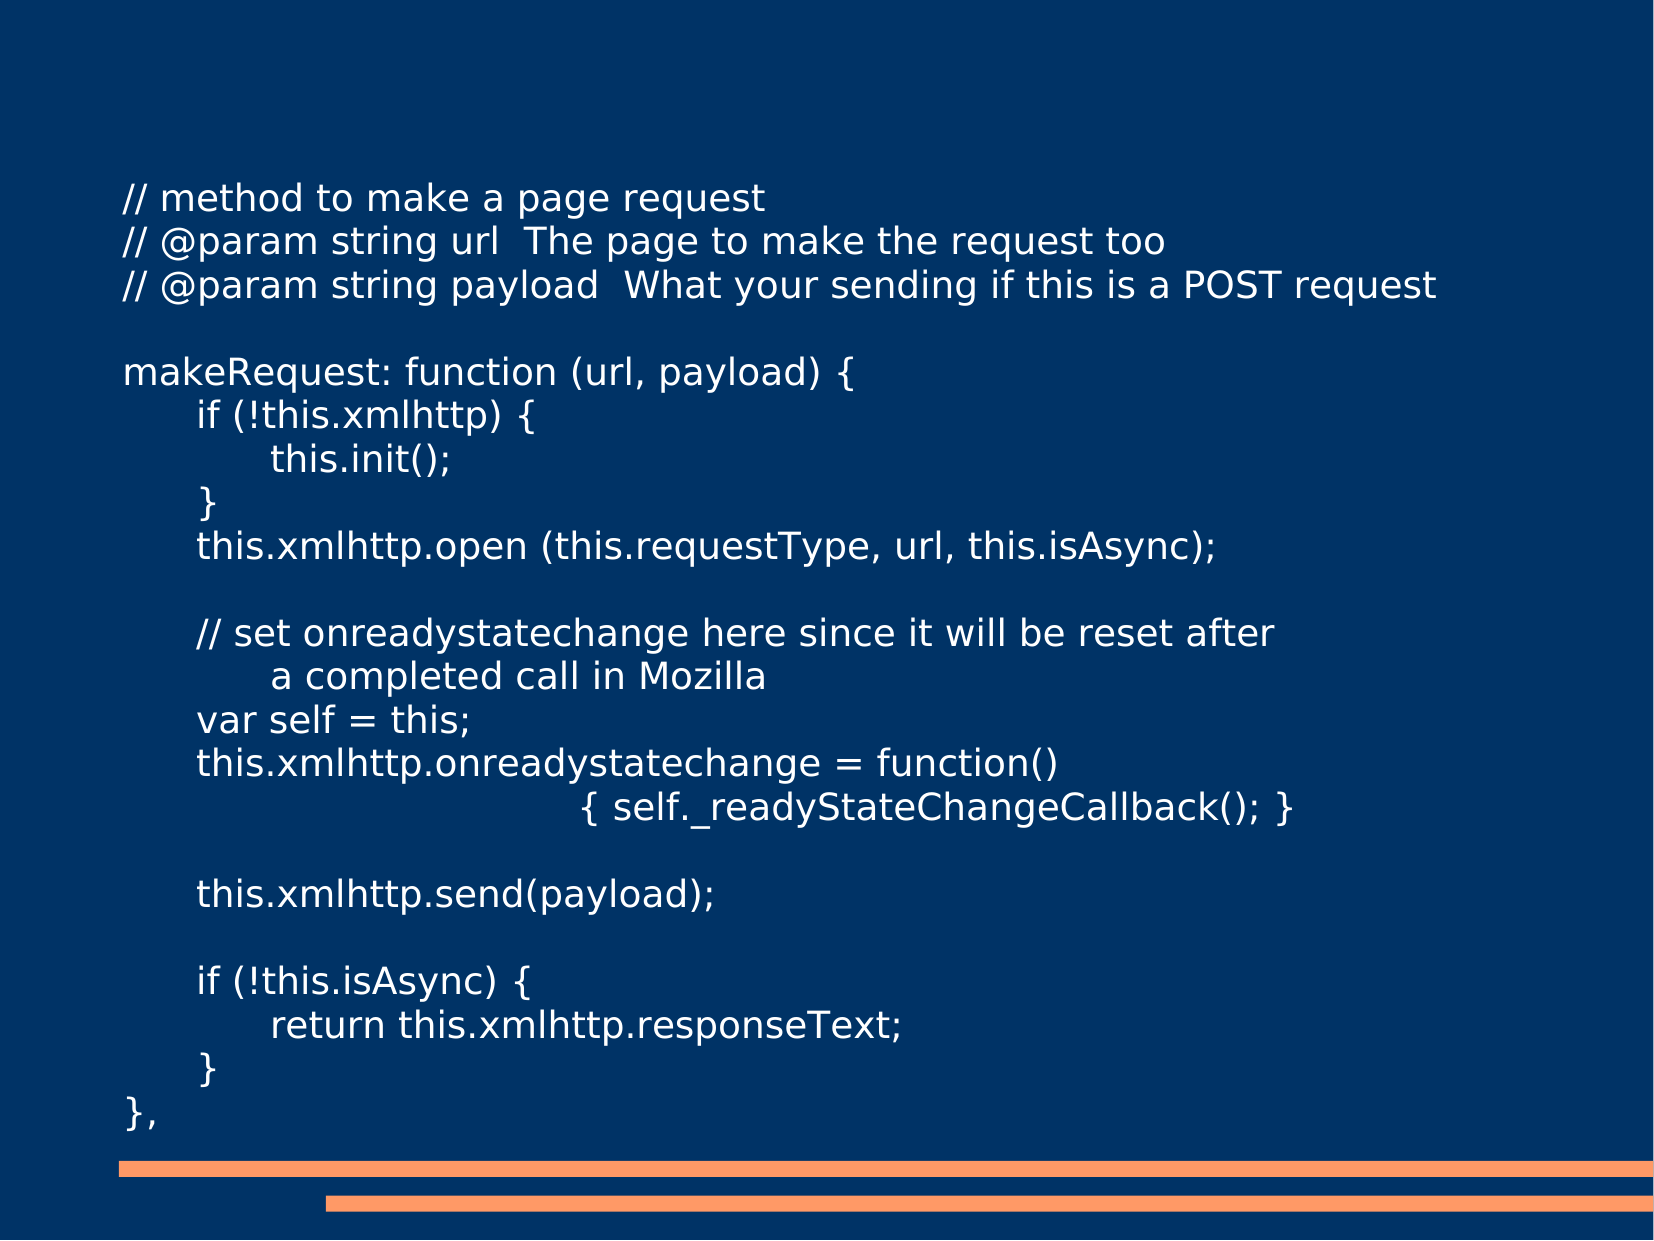

// method to make a page request
	// @param string url The page to make the request too
	// @param string payload What your sending if this is a POST request
	makeRequest: function (url, payload) {
		if (!this.xmlhttp) {
			this.init();
		}
		this.xmlhttp.open (this.requestType, url, this.isAsync);
		// set onreadystatechange here since it will be reset after
			a completed call in Mozilla
		var self = this;
		this.xmlhttp.onreadystatechange = function()
							 { self._readyStateChangeCallback(); }
		this.xmlhttp.send(payload);
		if (!this.isAsync) {
			return this.xmlhttp.responseText;
		}
	},